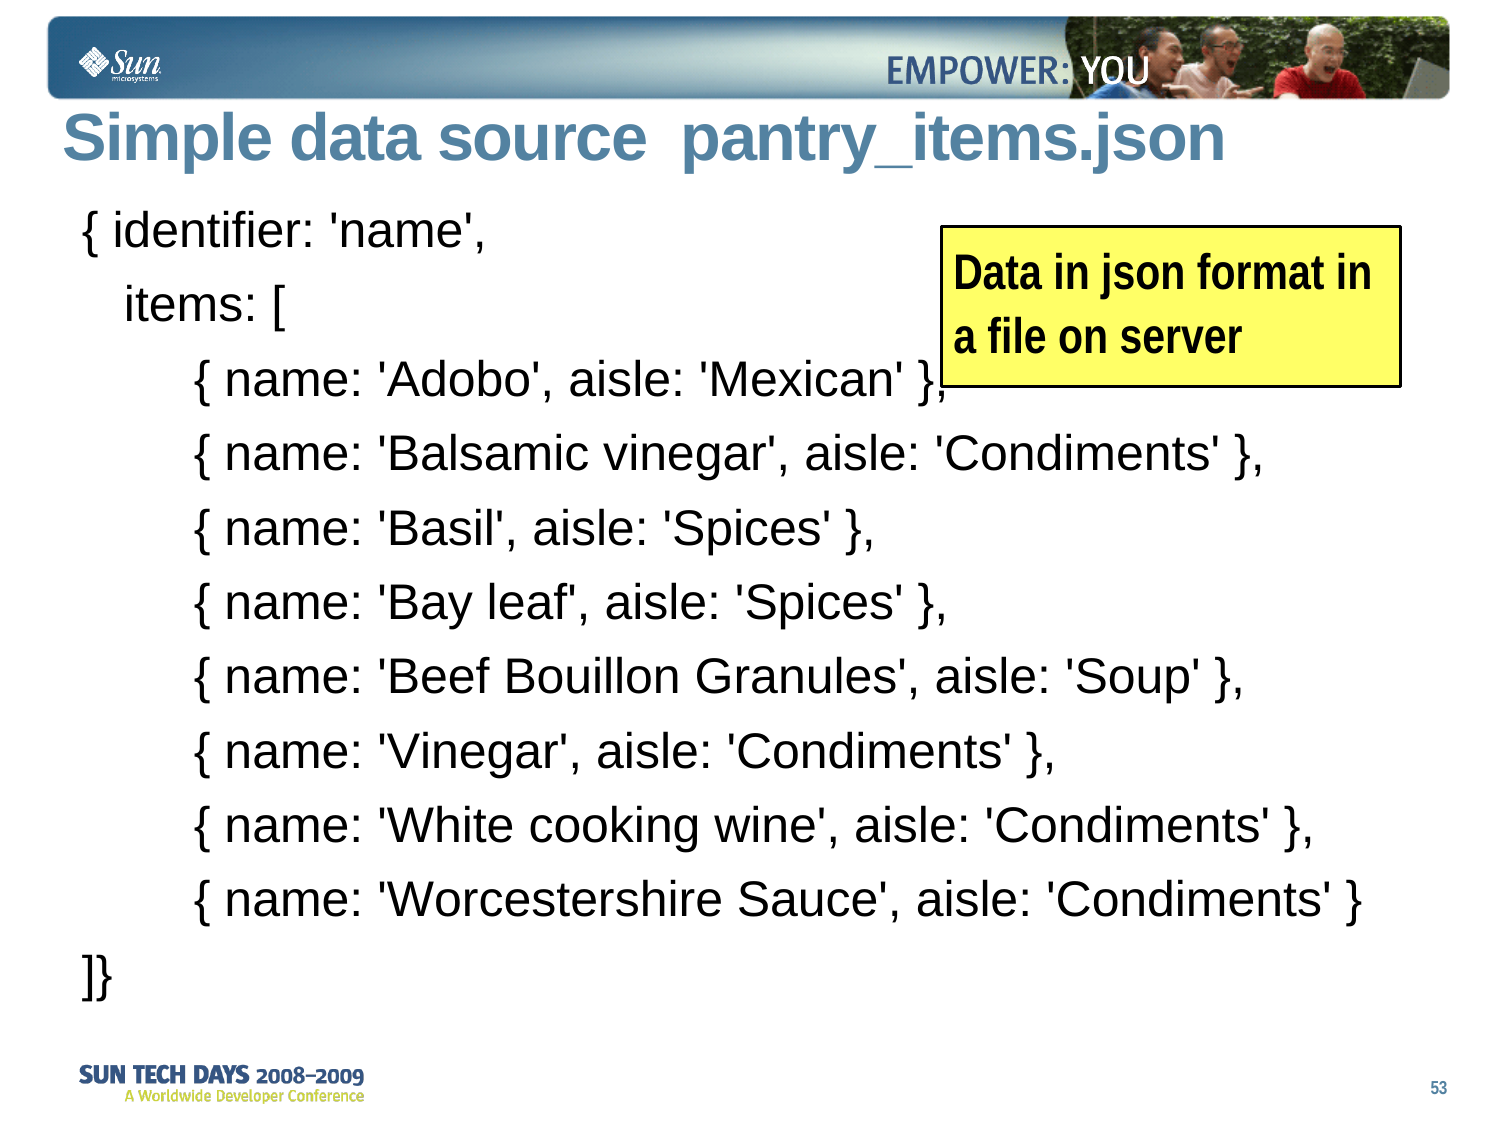

# Simple data source pantry_items.json
{ identifier: 'name',
 items: [
 { name: 'Adobo', aisle: 'Mexican' },
 { name: 'Balsamic vinegar', aisle: 'Condiments' },
 { name: 'Basil', aisle: 'Spices' },
 { name: 'Bay leaf', aisle: 'Spices' },
 { name: 'Beef Bouillon Granules', aisle: 'Soup' },
 { name: 'Vinegar', aisle: 'Condiments' },
 { name: 'White cooking wine', aisle: 'Condiments' },
 { name: 'Worcestershire Sauce', aisle: 'Condiments' }
]}
 Data in json format in
 a file on server